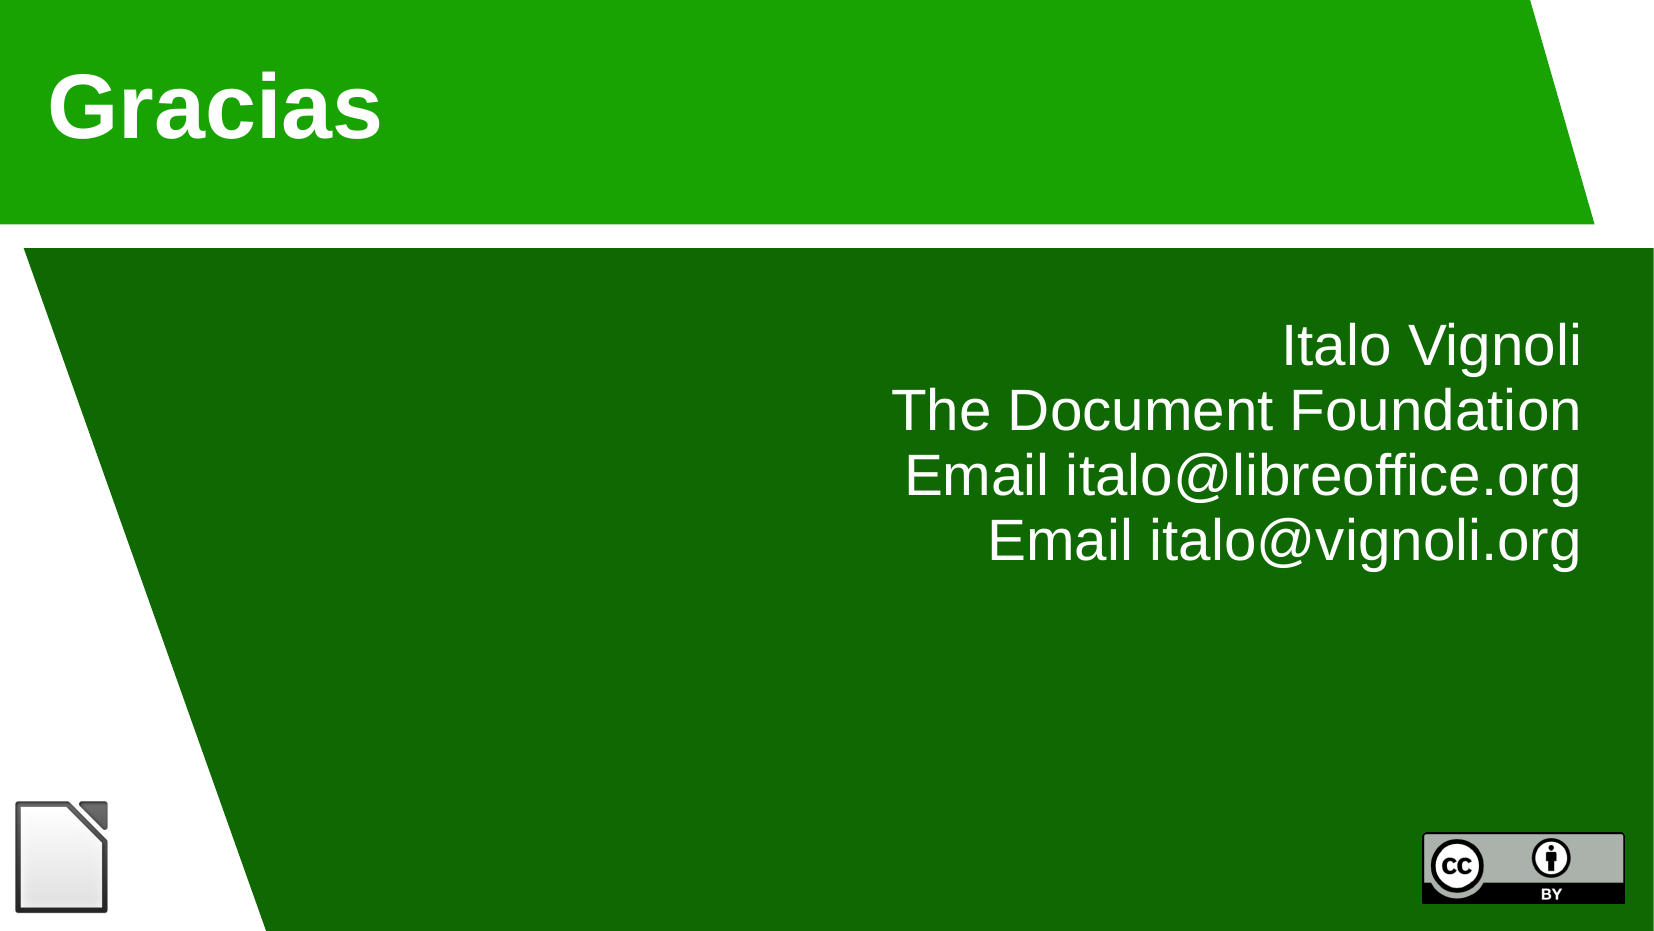

# Gracias
Italo Vignoli
The Document Foundation
Email italo@libreoffice.org
Email italo@vignoli.org